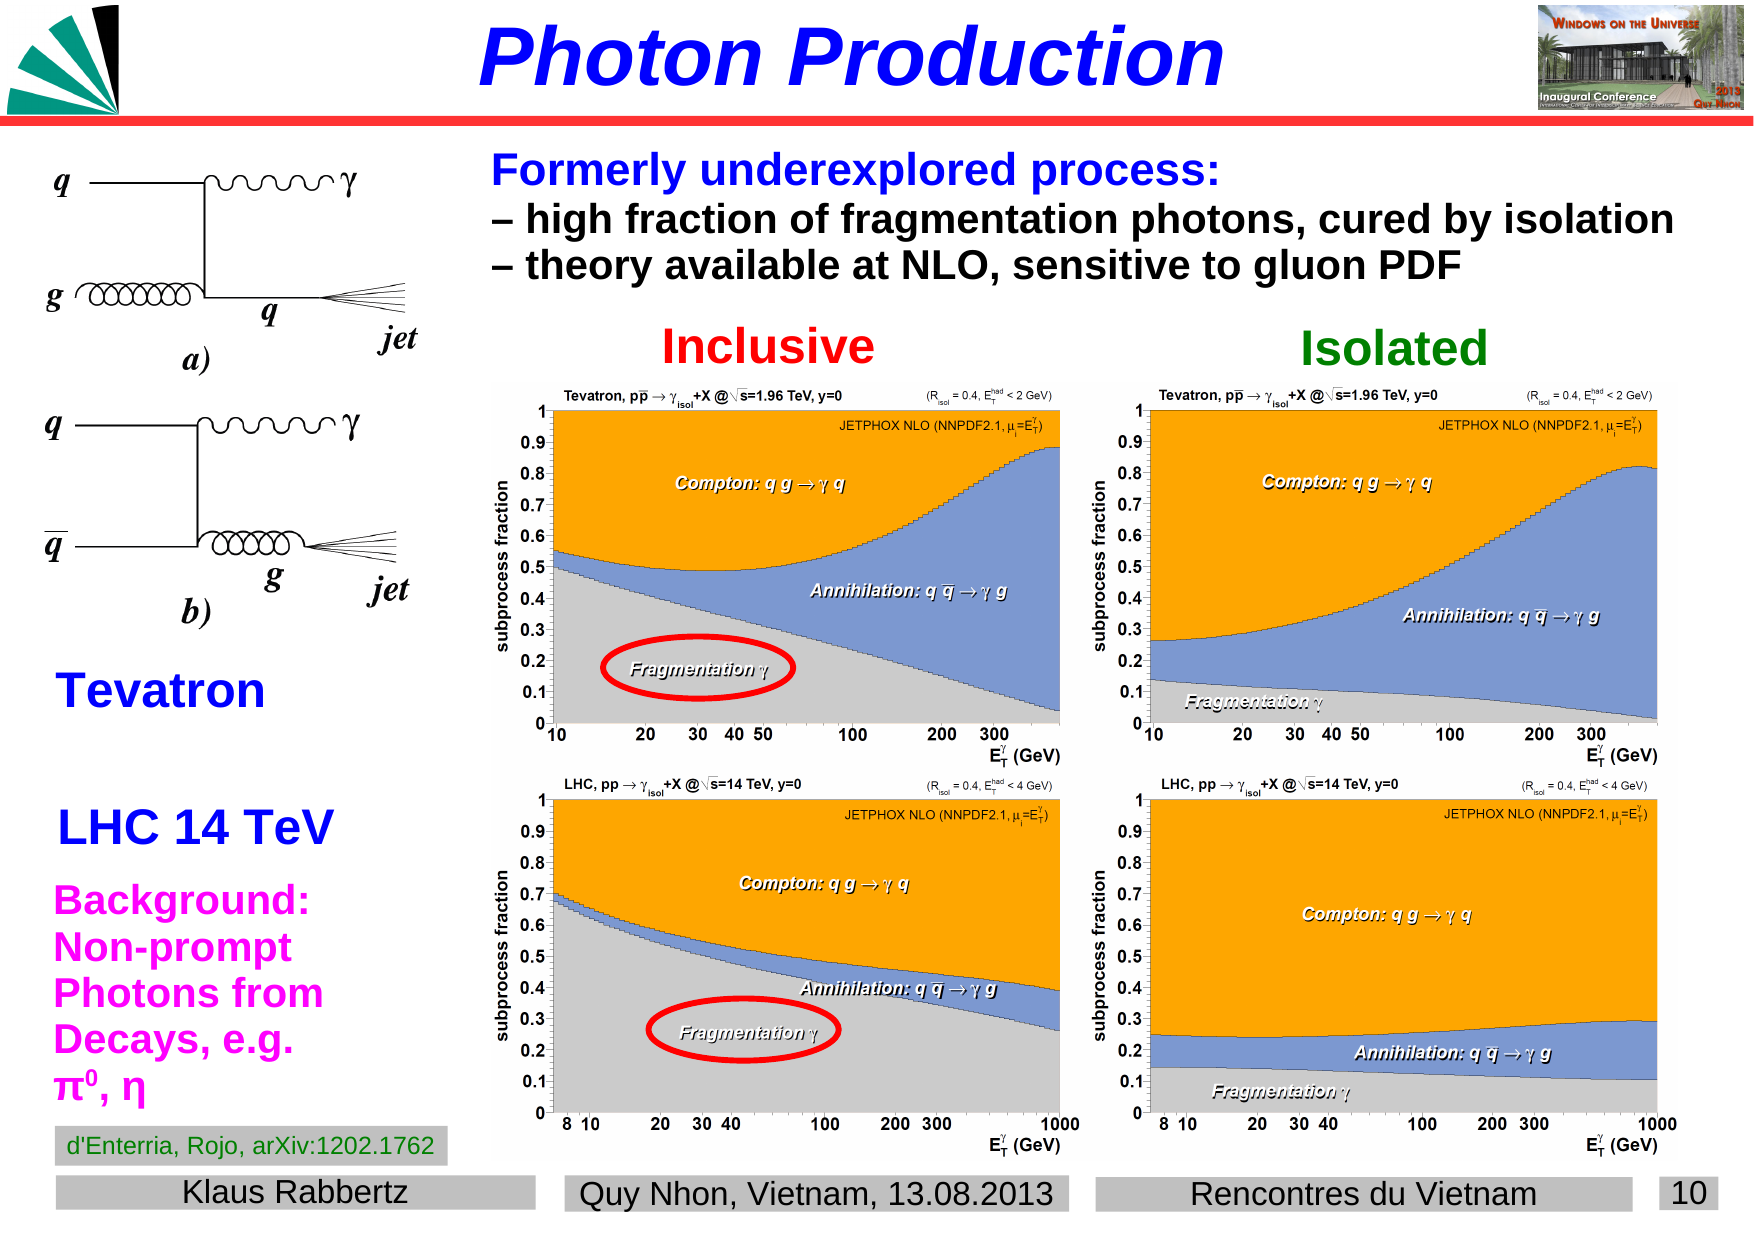

# Photon Production
Formerly underexplored process:
– high fraction of fragmentation photons, cured by isolation
– theory available at NLO, sensitive to gluon PDF
Inclusive
Isolated
Tevatron
LHC 14 TeV
Background:
Non-prompt
Photons from
Decays, e.g.
π0, η
d'Enterria, Rojo, arXiv:1202.1762